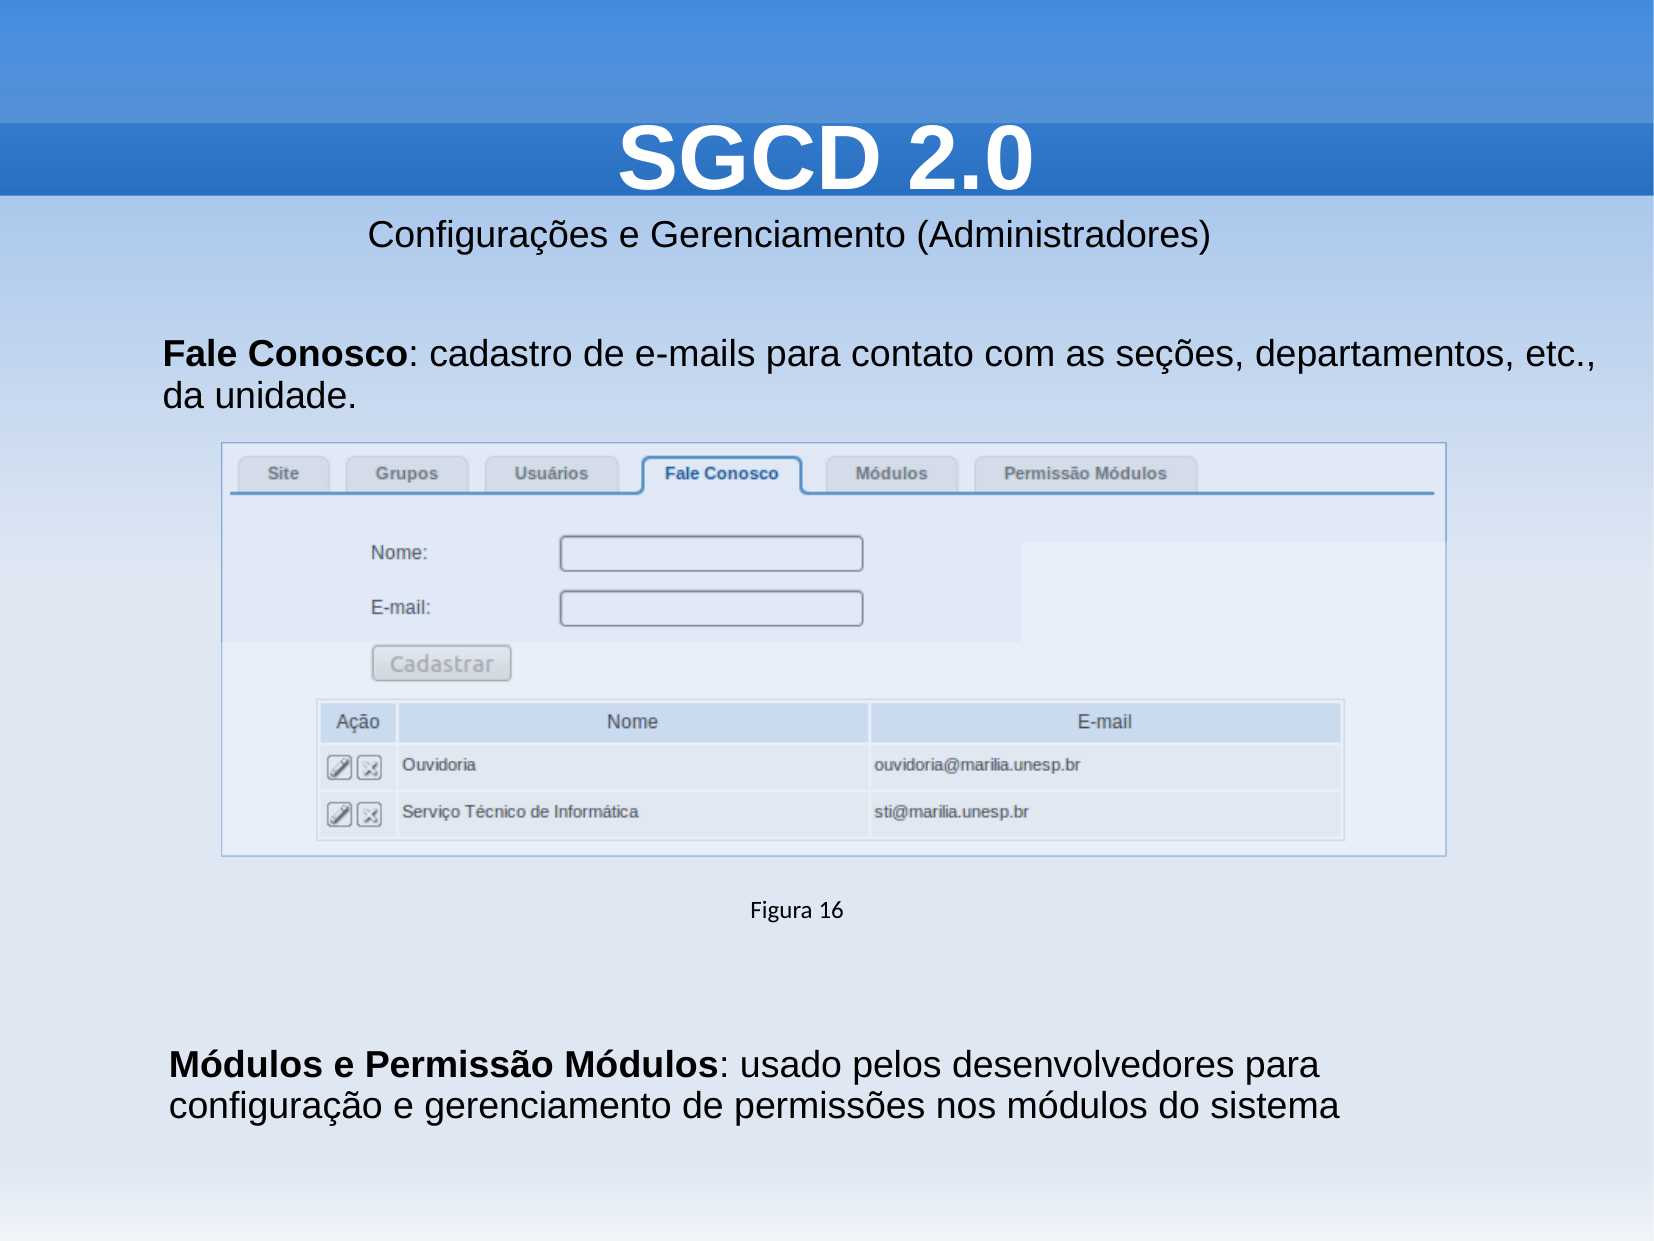

# SGCD 2.0
Configurações e Gerenciamento (Administradores)
Fale Conosco: cadastro de e-mails para contato com as seções, departamentos, etc., da unidade.
Figura 16
Módulos e Permissão Módulos: usado pelos desenvolvedores para configuração e gerenciamento de permissões nos módulos do sistema